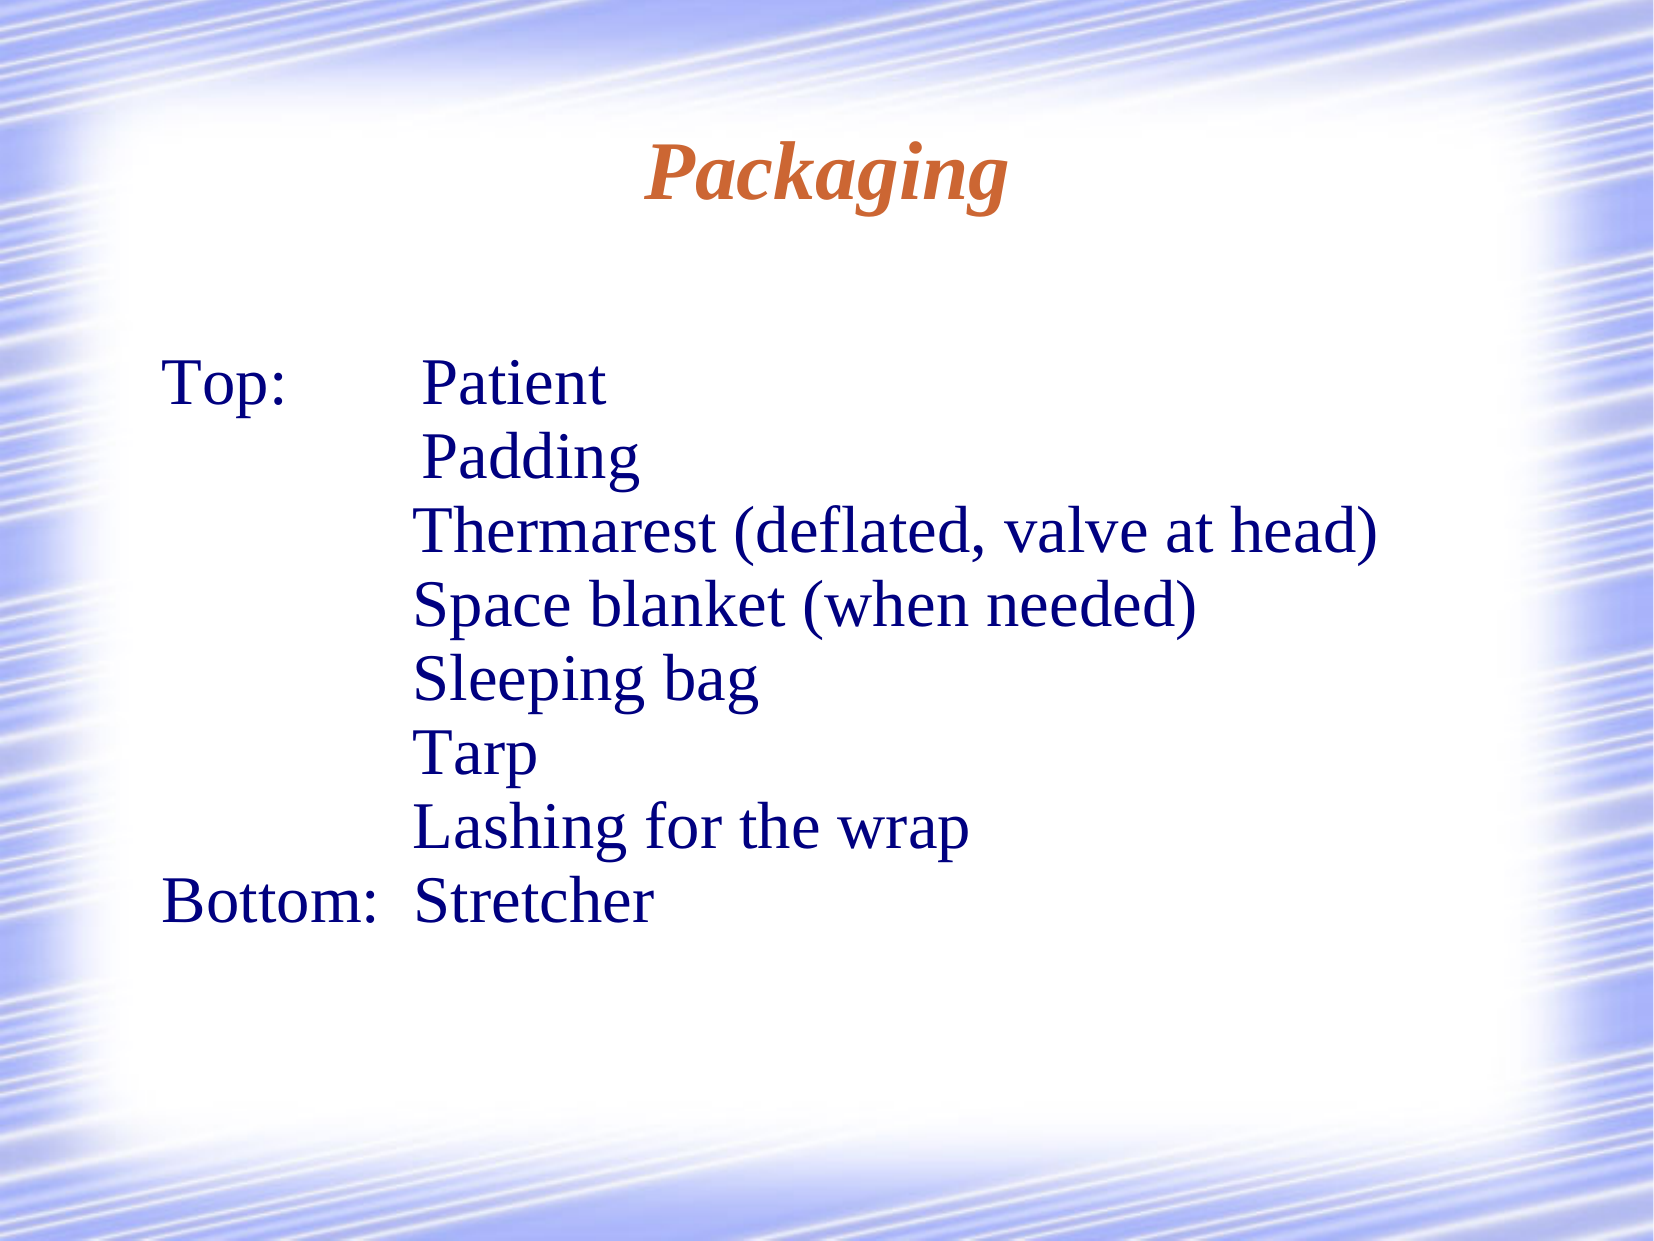

# Packaging
Top: Patient
 Padding
 Thermarest (deflated, valve at head)
 Space blanket (when needed)
 Sleeping bag
 Tarp
 Lashing for the wrap
Bottom: Stretcher